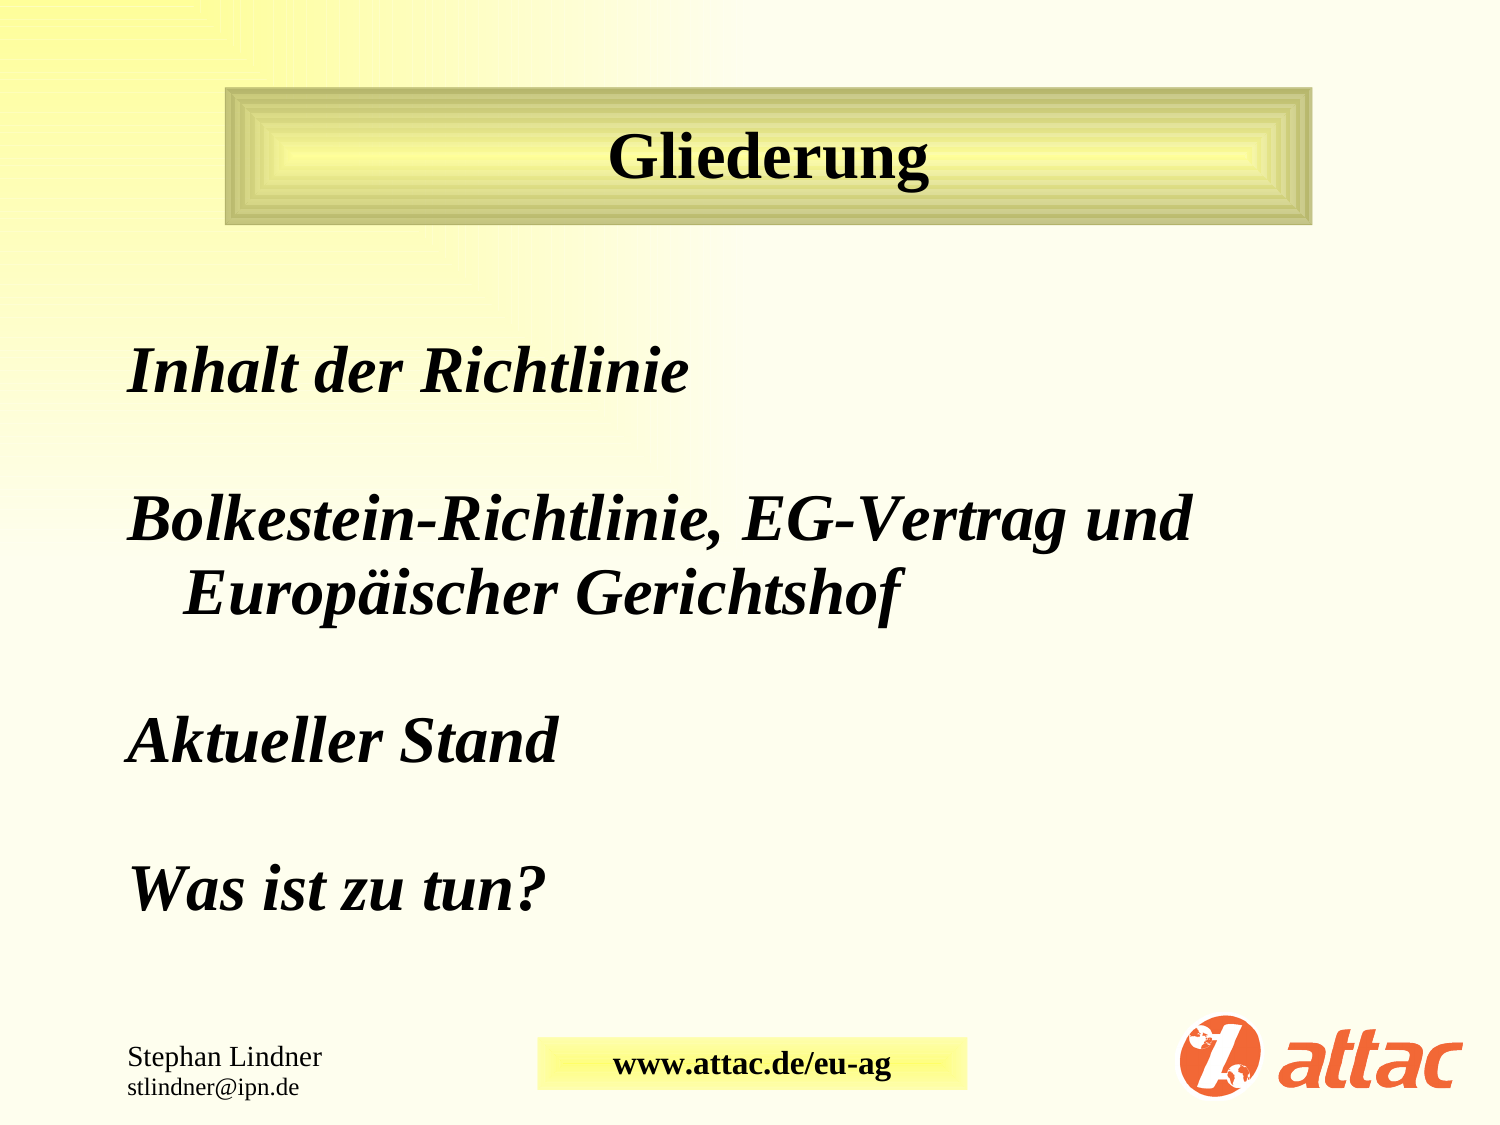

# Gliederung
Inhalt der Richtlinie
Bolkestein-Richtlinie, EG-Vertrag und Europäischer Gerichtshof
Aktueller Stand
Was ist zu tun?
Stephan Lindner
stlindner@ipn.de
www.attac.de/eu-ag